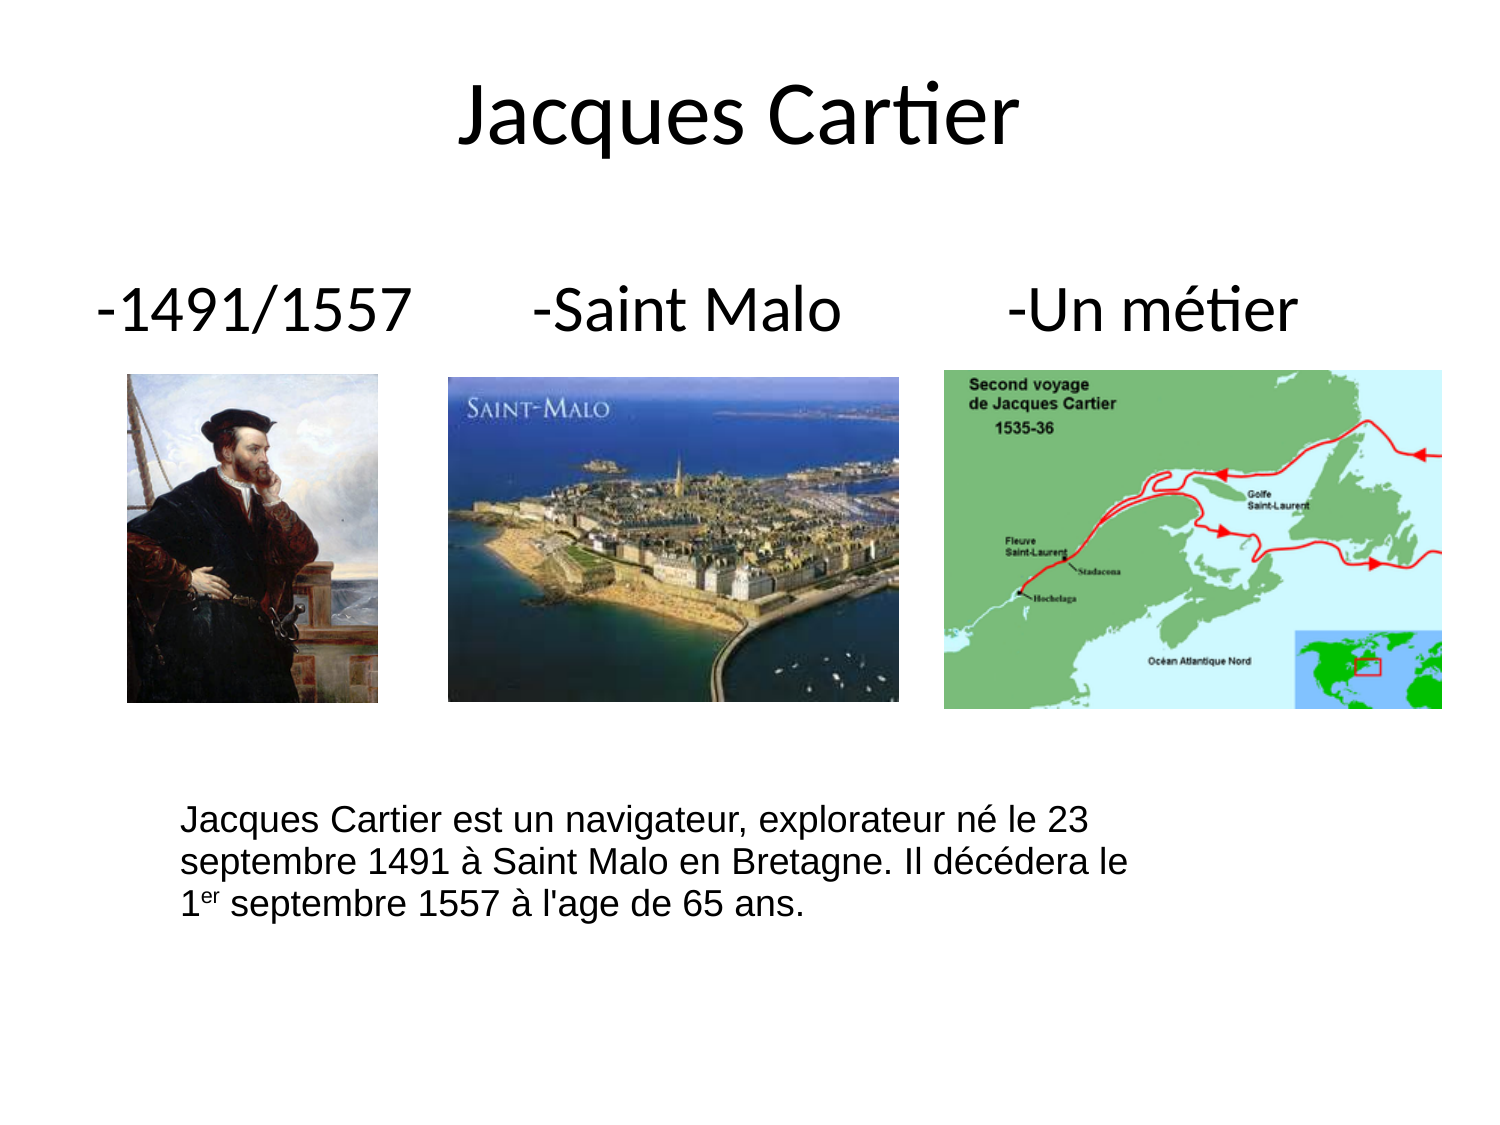

# Jacques Cartier
-1491/1557 -Saint Malo -Un métier
Jacques Cartier est un navigateur, explorateur né le 23 septembre 1491 à Saint Malo en Bretagne. Il décédera le 1er septembre 1557 à l'age de 65 ans.